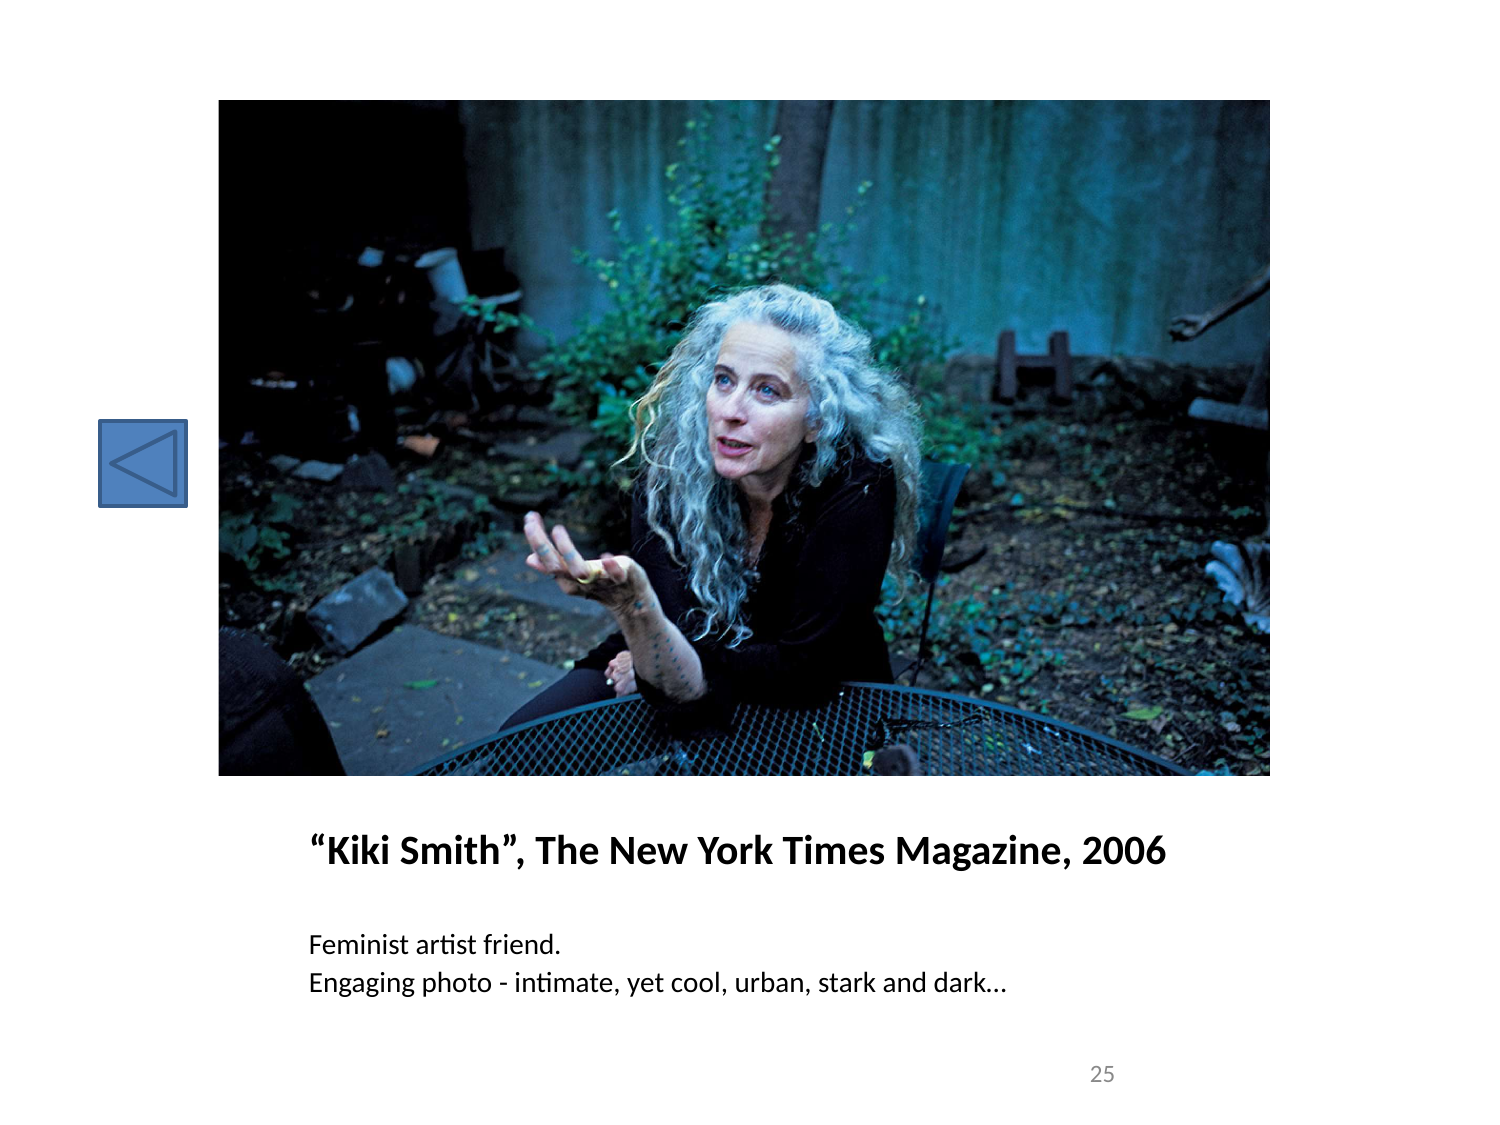

# “Kiki Smith”, The New York Times Magazine, 2006
Feminist artist friend.
Engaging photo - intimate, yet cool, urban, stark and dark…